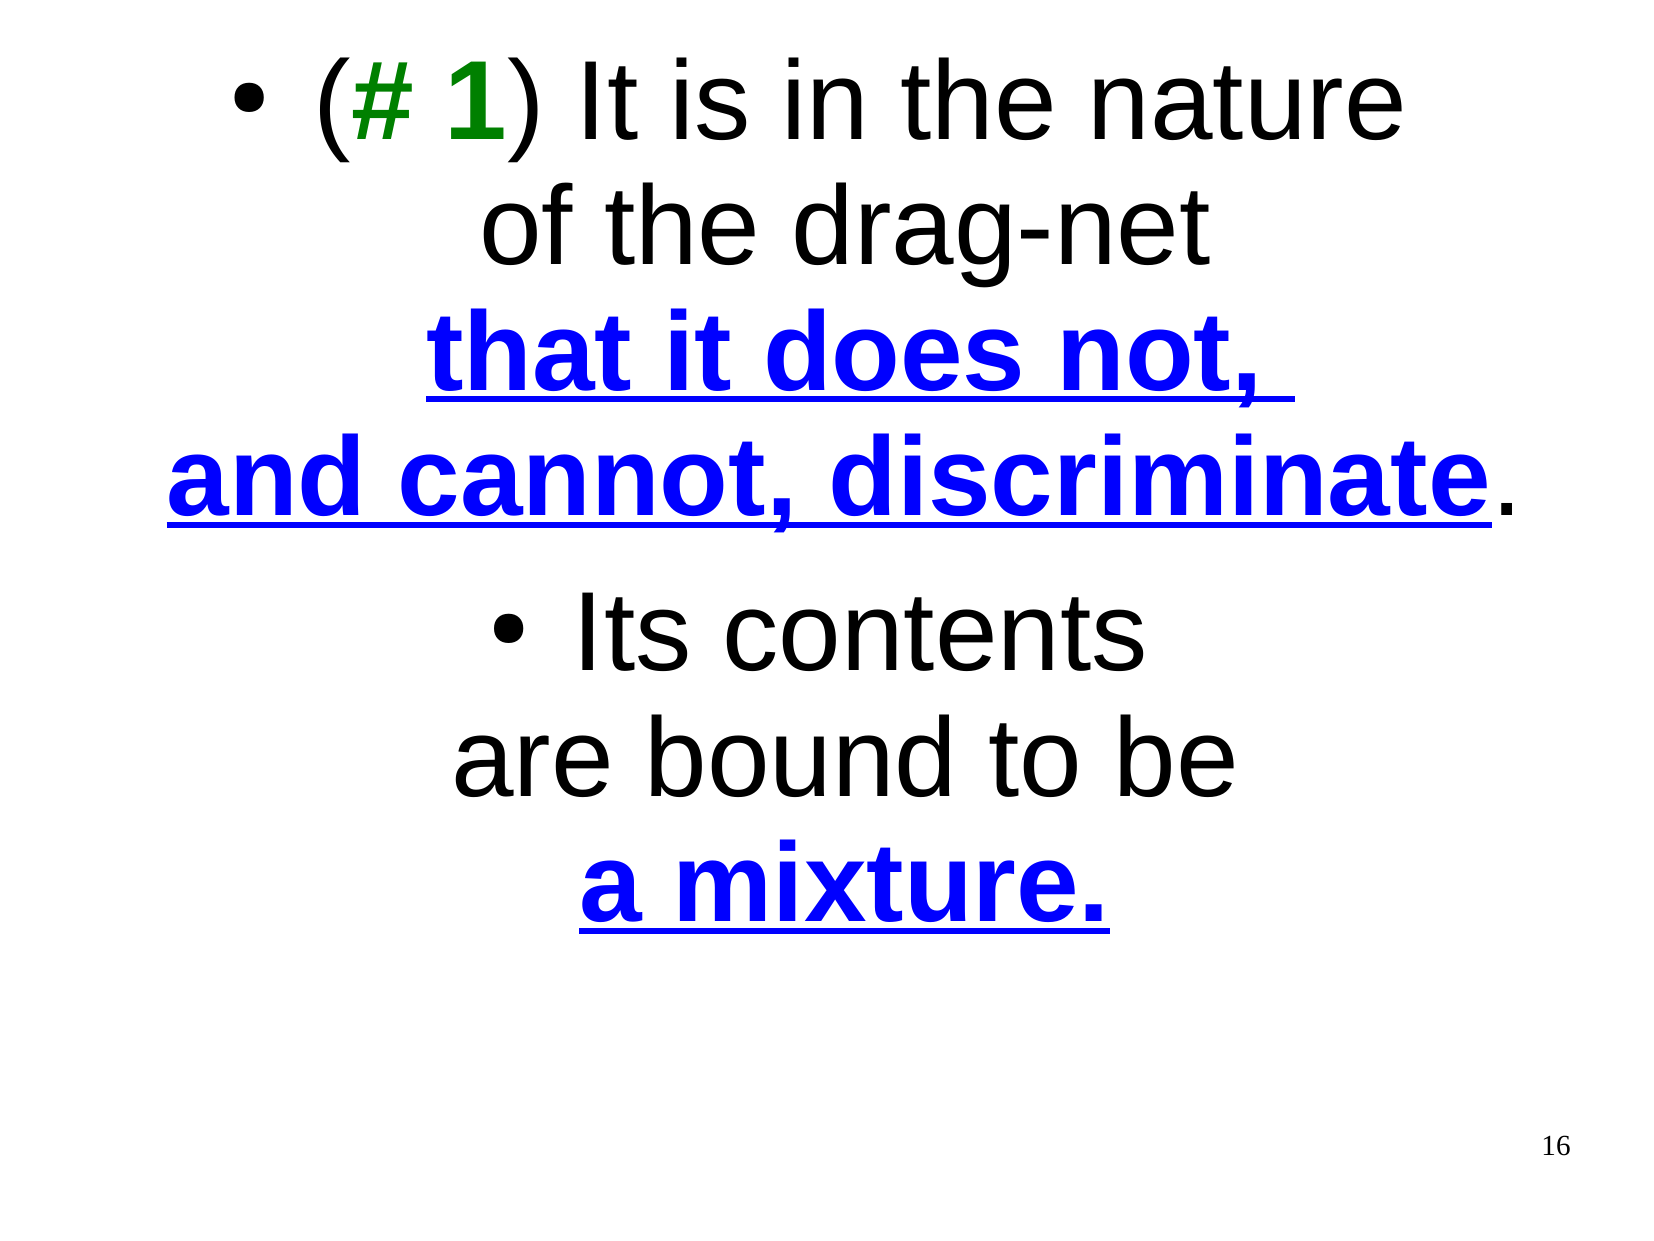

# (# 1) It is in the nature of the drag-net that it does not, and cannot, discriminate.
 Its contents
are bound to be
a mixture.
16